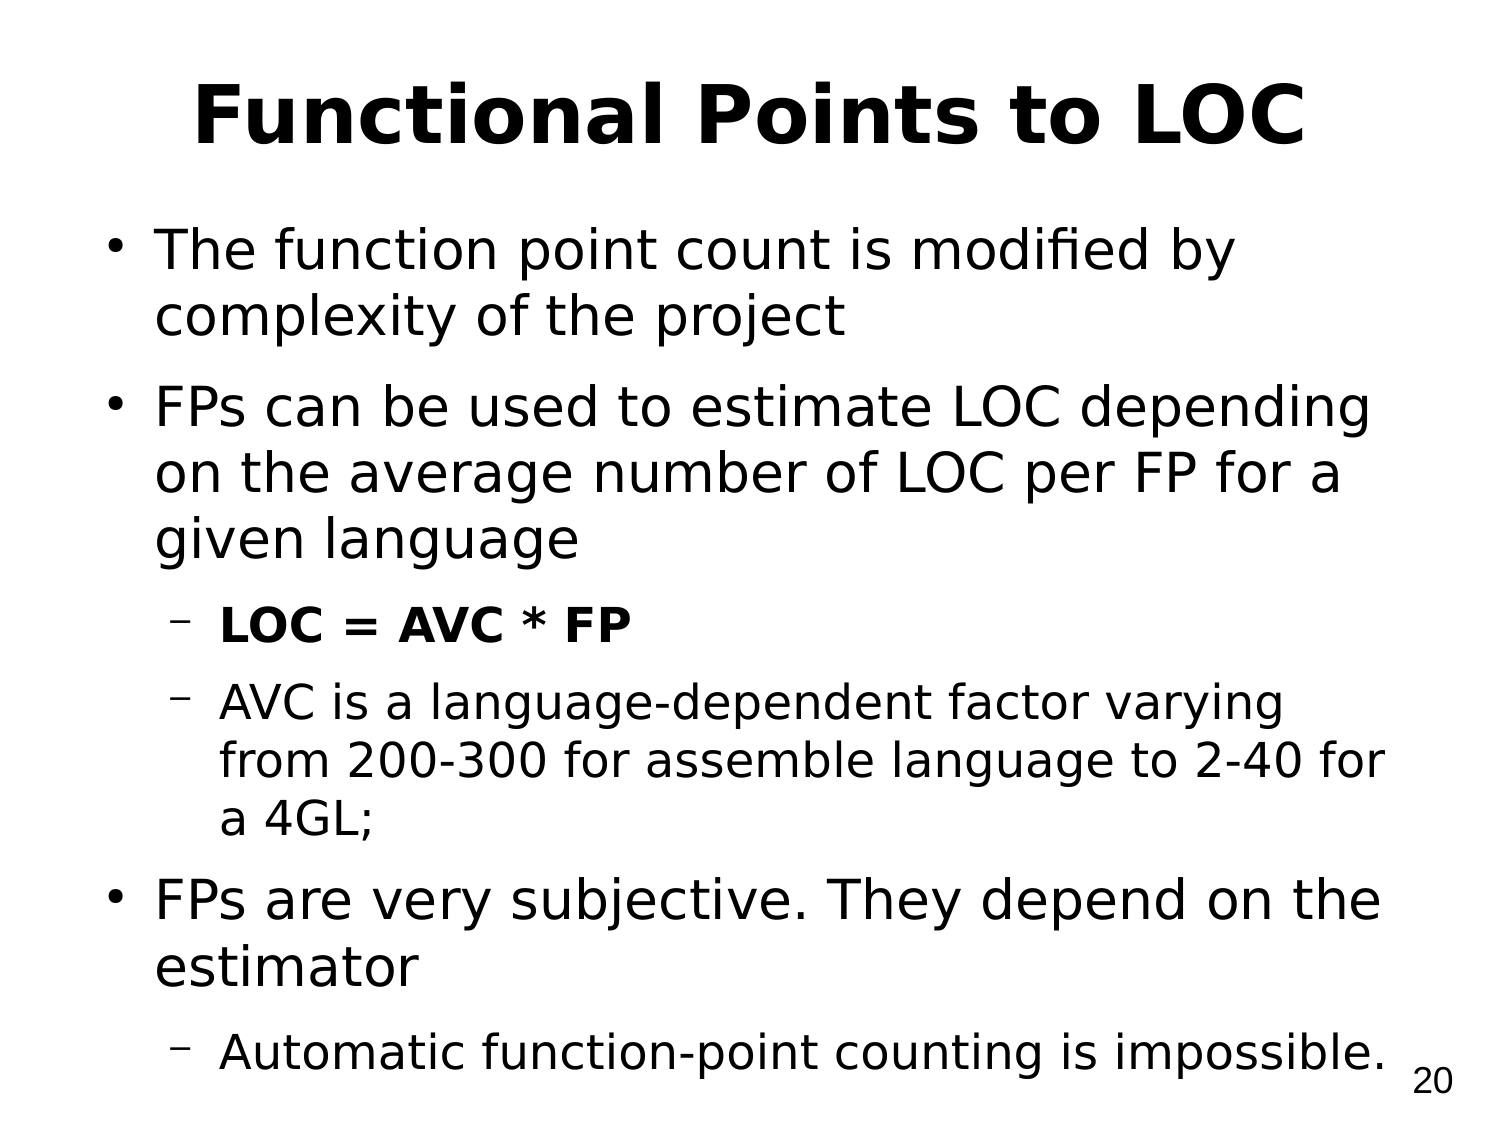

# Functional Points to LOC
The function point count is modified by complexity of the project
FPs can be used to estimate LOC depending on the average number of LOC per FP for a given language
LOC = AVC * FP
AVC is a language-dependent factor varying from 200-300 for assemble language to 2-40 for a 4GL;
FPs are very subjective. They depend on the estimator
Automatic function-point counting is impossible.